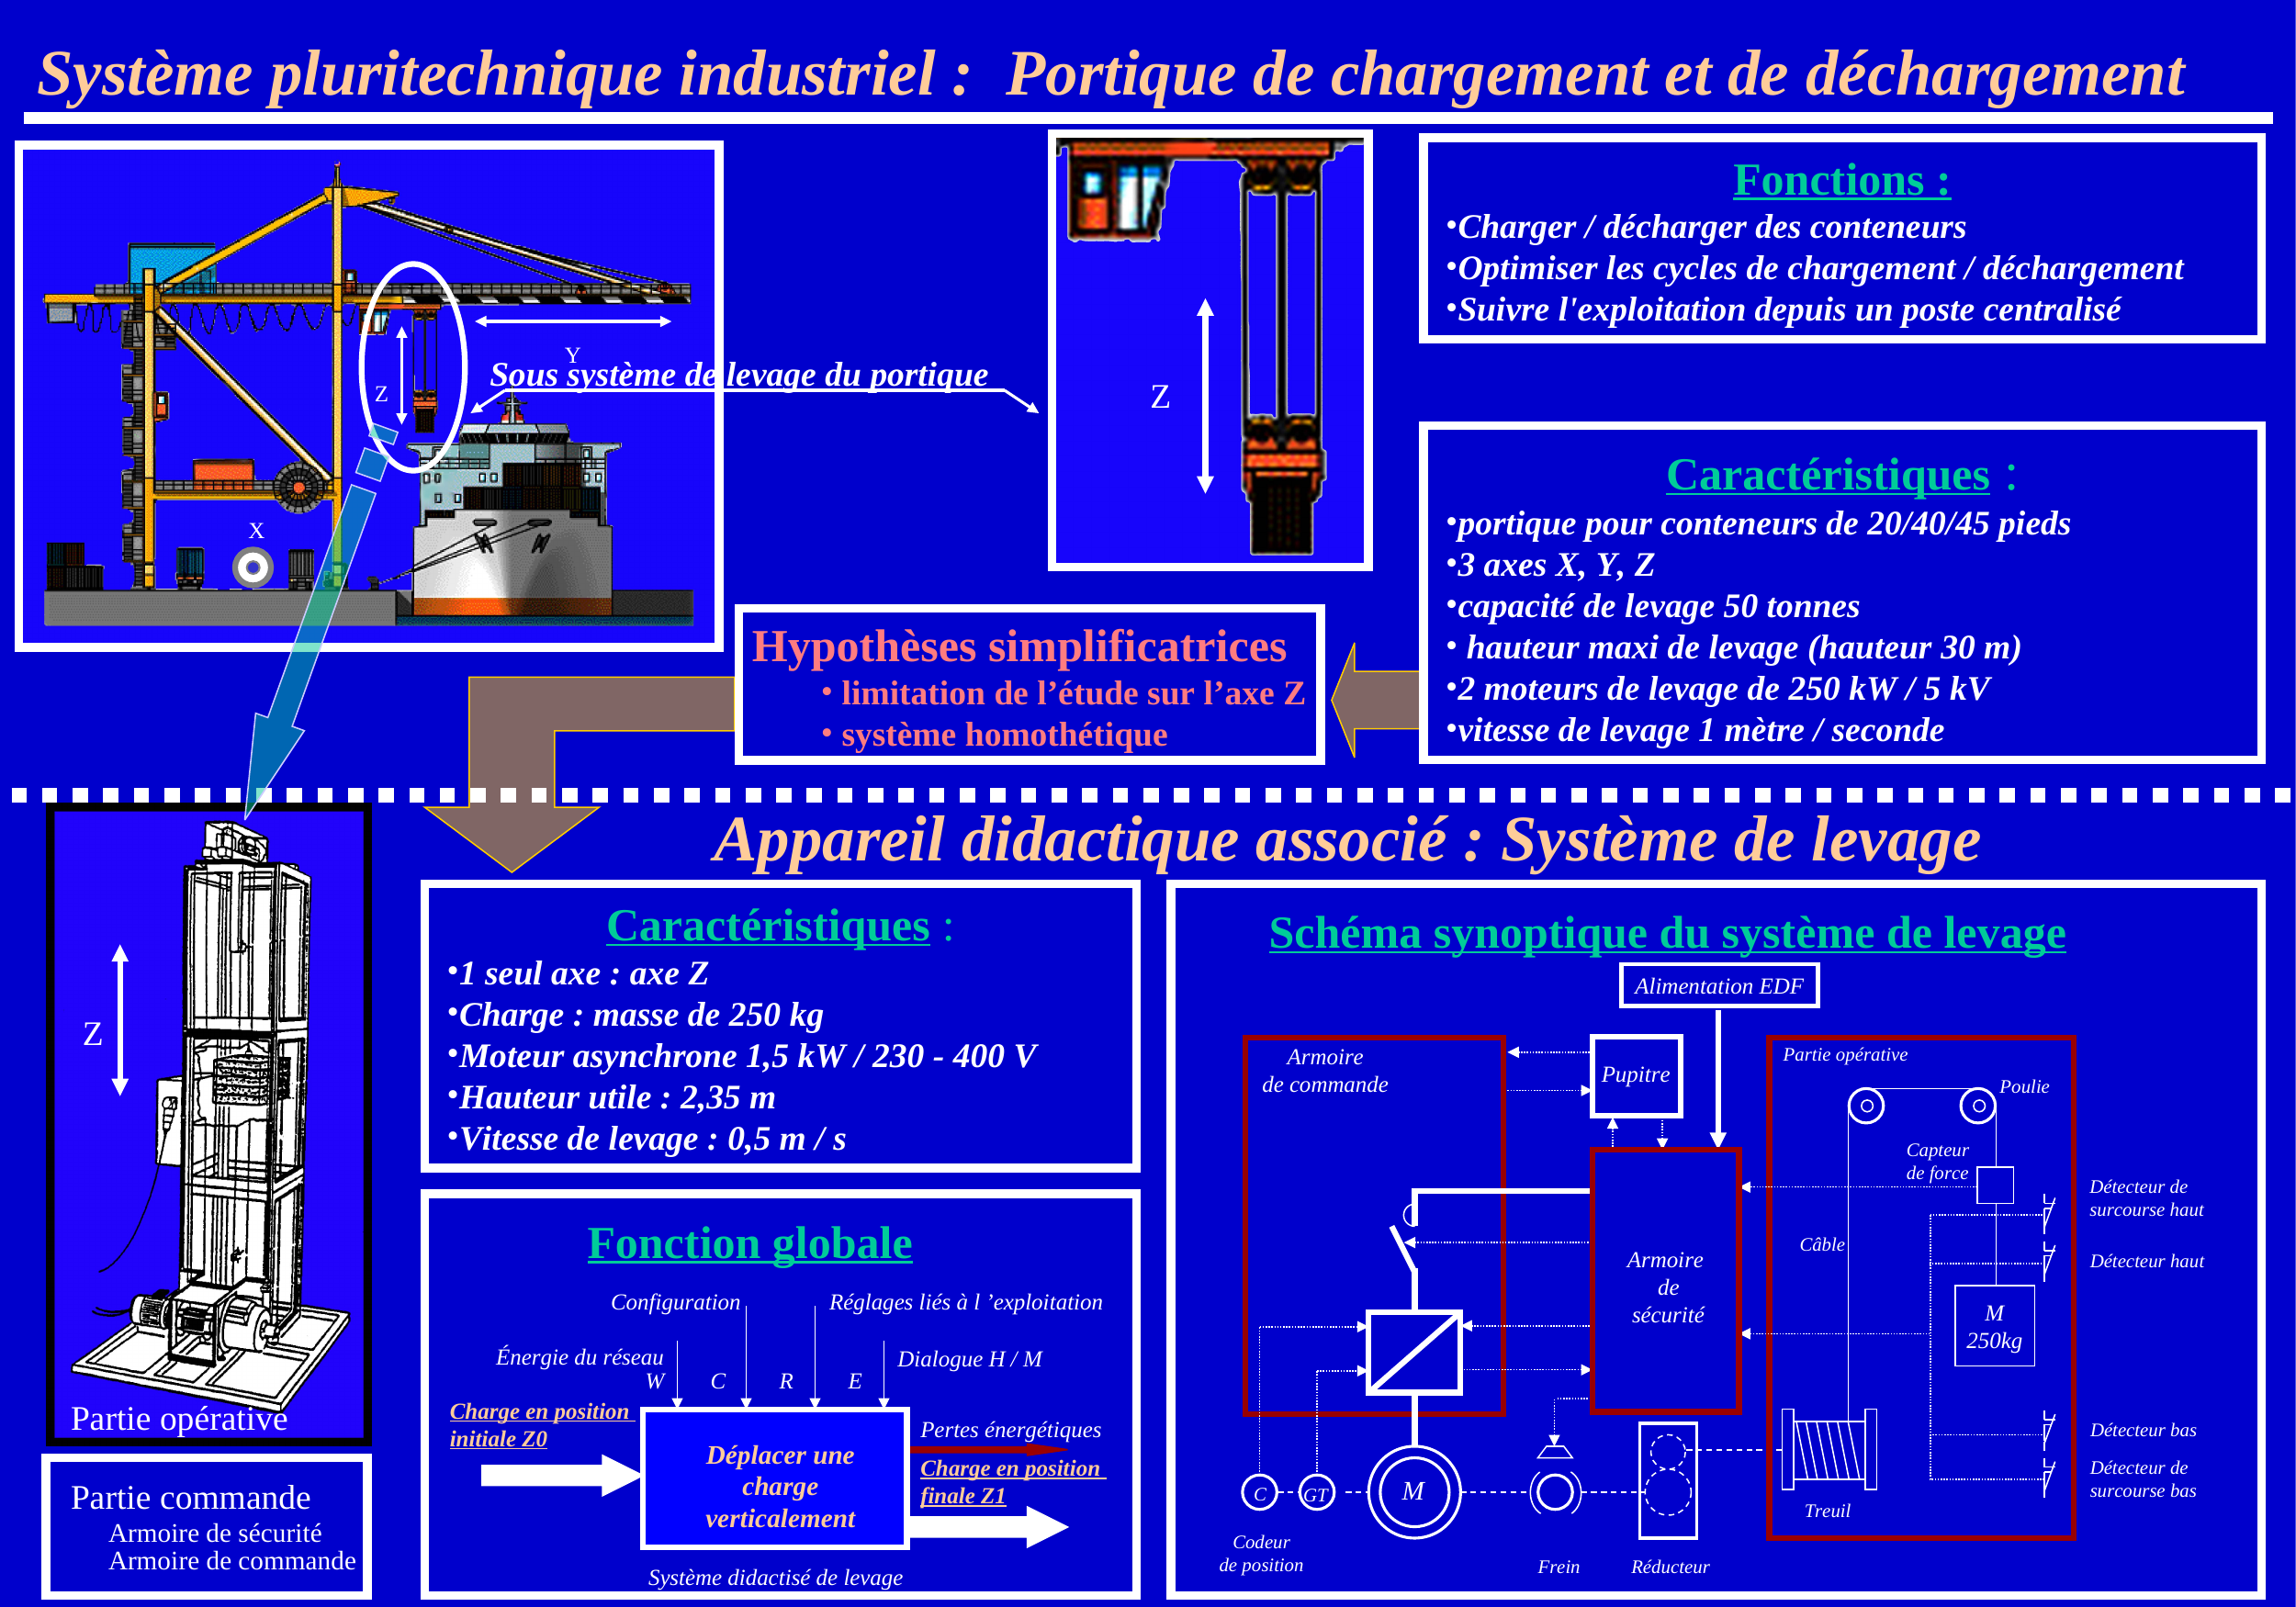

Système pluritechnique industriel : Portique de chargement et de déchargement
Fonctions :
Charger / décharger des conteneurs
Optimiser les cycles de chargement / déchargement
Suivre l'exploitation depuis un poste centralisé
Y
Sous système de levage du portique
Z
Z
Caractéristiques :
portique pour conteneurs de 20/40/45 pieds
3 axes X, Y, Z
capacité de levage 50 tonnes
 hauteur maxi de levage (hauteur 30 m)
2 moteurs de levage de 250 kW / 5 kV
vitesse de levage 1 mètre / seconde
X
Hypothèses simplificatrices
 limitation de l’étude sur l’axe Z
 système homothétique
Appareil didactique associé : Système de levage
Caractéristiques :
1 seul axe : axe Z
Charge : masse de 250 kg
Moteur asynchrone 1,5 kW / 230 - 400 V
Hauteur utile : 2,35 m
Vitesse de levage : 0,5 m / s
Schéma synoptique du système de levage
Alimentation EDF
Z
Armoire
de commande
Partie opérative
Pupitre
Poulie
Capteur
de force
Détecteur de
surcourse haut
Fonction globale
Câble
Armoire
de
sécurité
Détecteur haut
Configuration
Réglages liés à l ’exploitation
M
250kg
Énergie du réseau
Dialogue H / M
W
C
R
E
Partie opérative
Charge en position
initiale Z0
Pertes énergétiques
Détecteur bas
Déplacer une charge verticalement
Charge en position
finale Z1
Détecteur de
surcourse bas
M
Partie commande
C
GT
Treuil
Armoire de sécurité
Codeur
de position
Armoire de commande
Frein
Réducteur
Système didactisé de levage